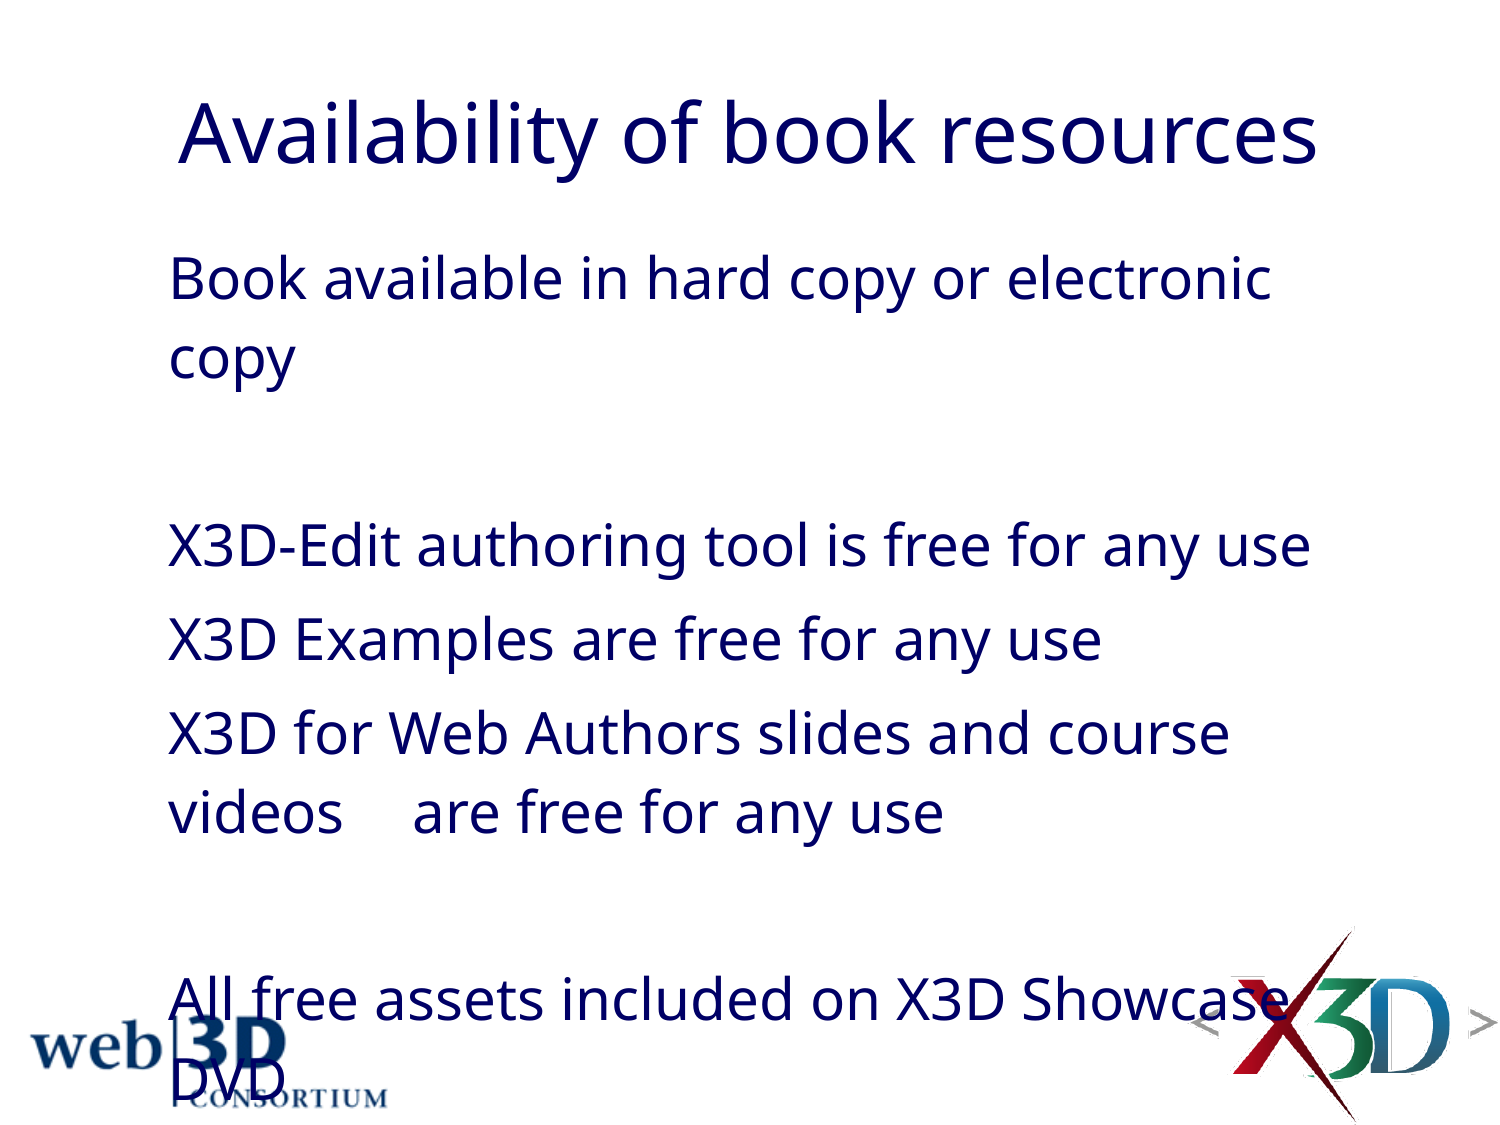

# Availability of book resources
Book available in hard copy or electronic copy
X3D-Edit authoring tool is free for any use
X3D Examples are free for any use
X3D for Web Authors slides and course videos 	are free for any use
All free assets included on X3D Showcase DVD